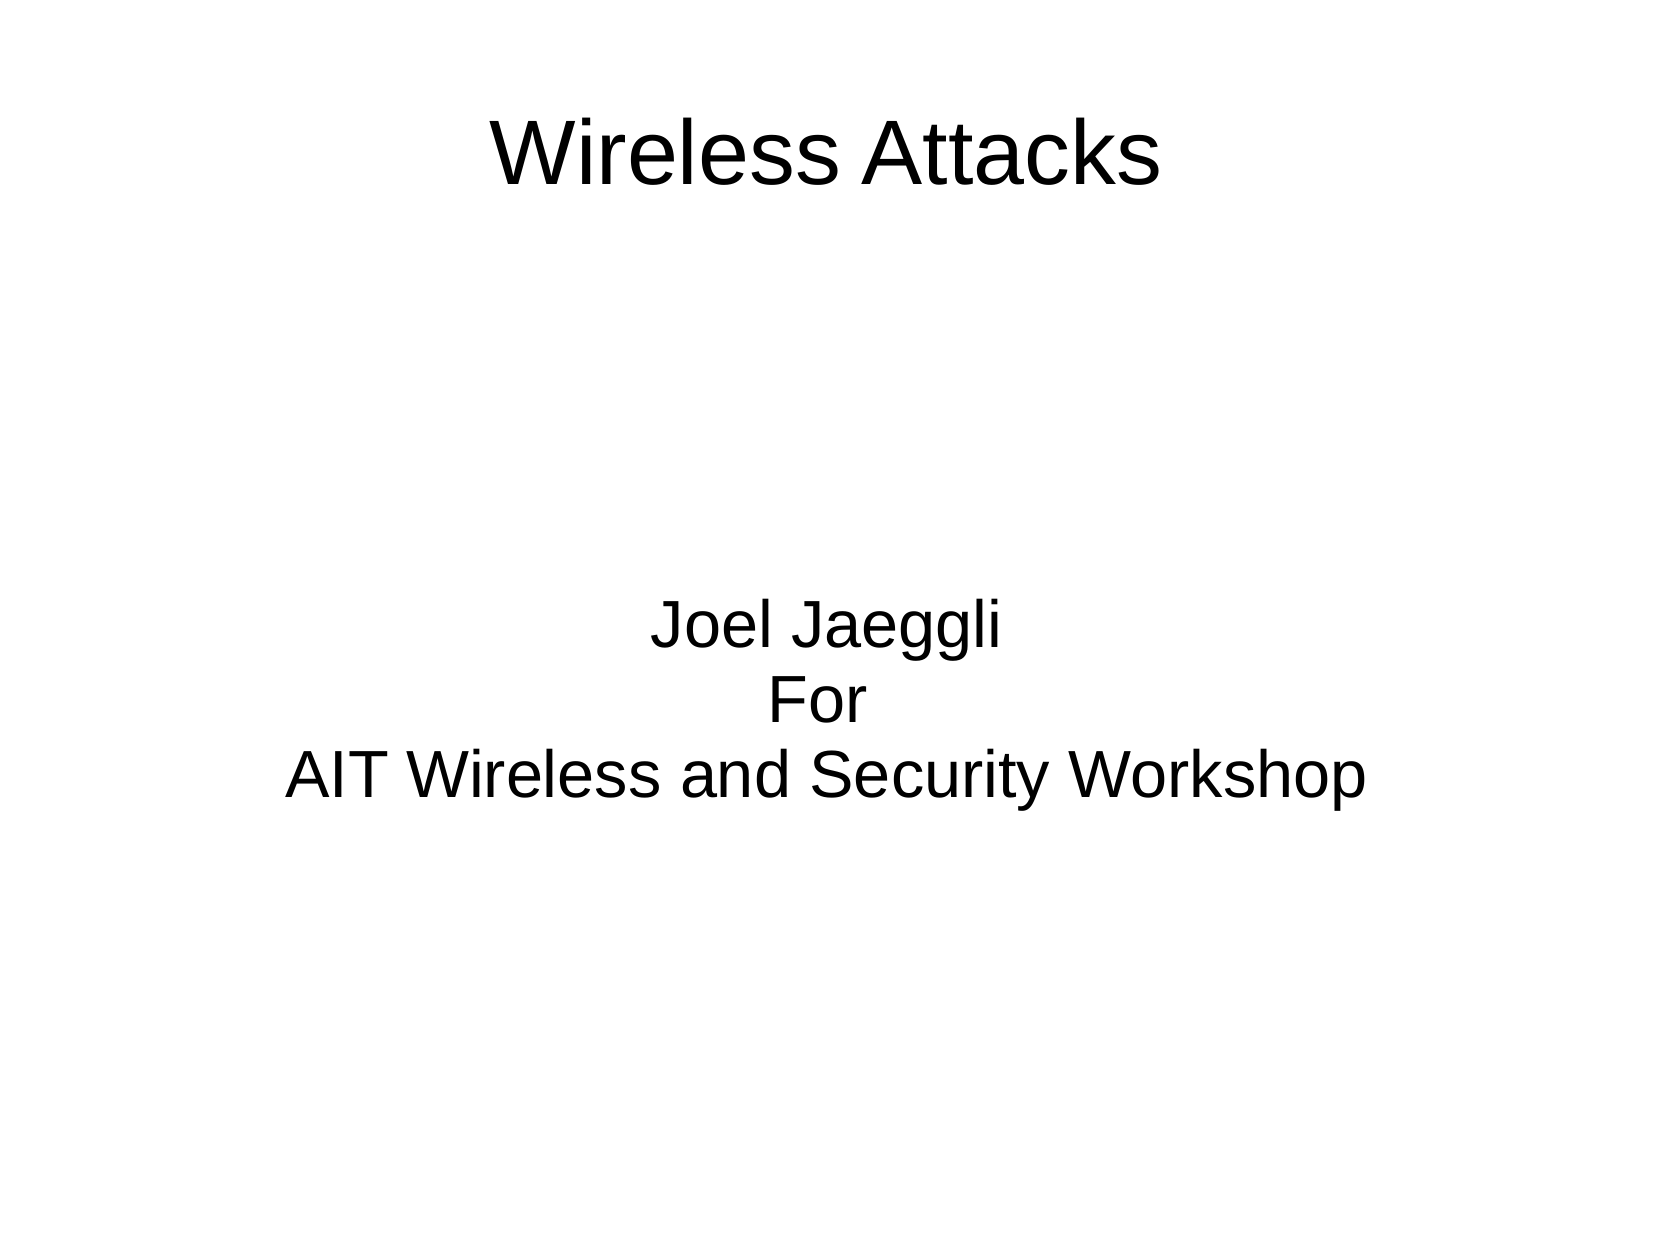

# Wireless Attacks
Joel Jaeggli
For
AIT Wireless and Security Workshop